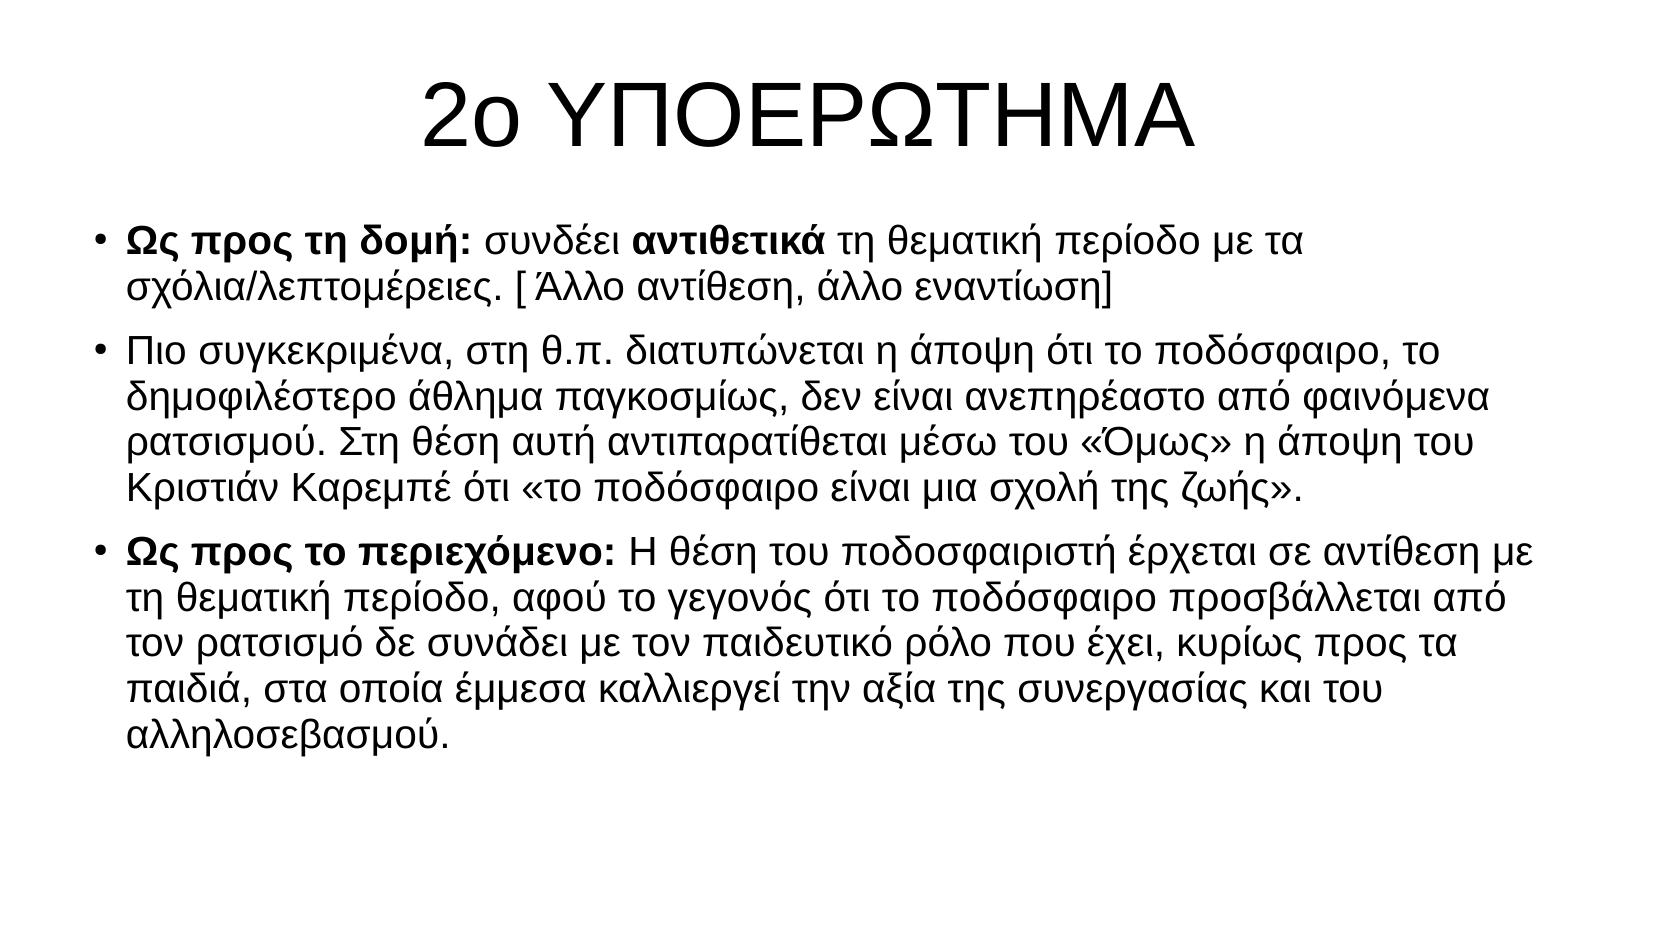

# 2ο ΥΠΟΕΡΩΤΗΜΑ
Ως προς τη δομή: συνδέει αντιθετικά τη θεματική περίοδο με τα σχόλια/λεπτομέρειες. [ Άλλο αντίθεση, άλλο εναντίωση]
Πιο συγκεκριμένα, στη θ.π. διατυπώνεται η άποψη ότι το ποδόσφαιρο, το δημοφιλέστερο άθλημα παγκοσμίως, δεν είναι ανεπηρέαστο από φαινόμενα ρατσισμού. Στη θέση αυτή αντιπαρατίθεται μέσω του «Όμως» η άποψη του Κριστιάν Καρεμπέ ότι «το ποδόσφαιρο είναι μια σχολή της ζωής».
Ως προς το περιεχόμενο: Η θέση του ποδοσφαιριστή έρχεται σε αντίθεση με τη θεματική περίοδο, αφού το γεγονός ότι το ποδόσφαιρο προσβάλλεται από τον ρατσισμό δε συνάδει με τον παιδευτικό ρόλο που έχει, κυρίως προς τα παιδιά, στα οποία έμμεσα καλλιεργεί την αξία της συνεργασίας και του αλληλοσεβασμού.